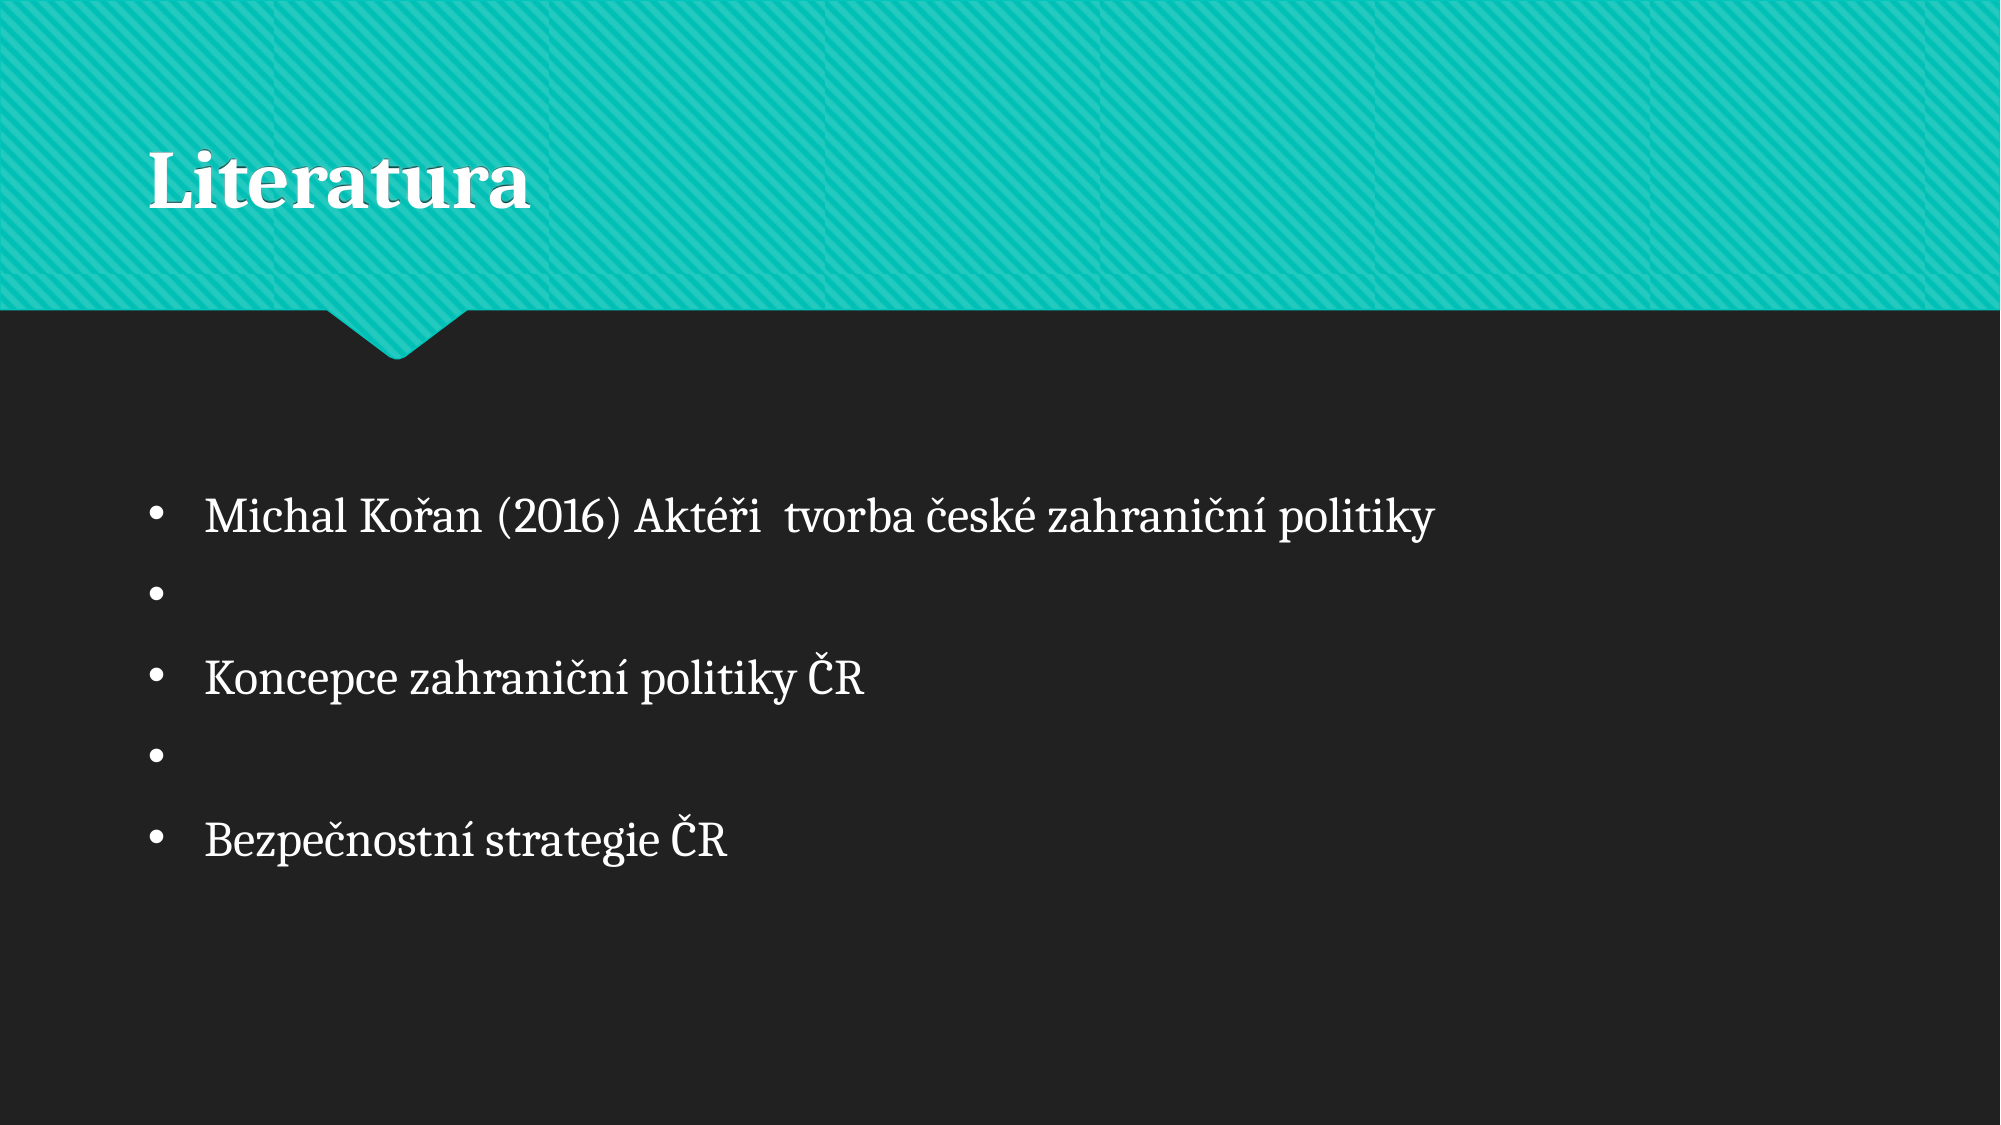

# Literatura
Michal Kořan (2016) Aktéři tvorba české zahraniční politiky
Koncepce zahraniční politiky ČR
Bezpečnostní strategie ČR